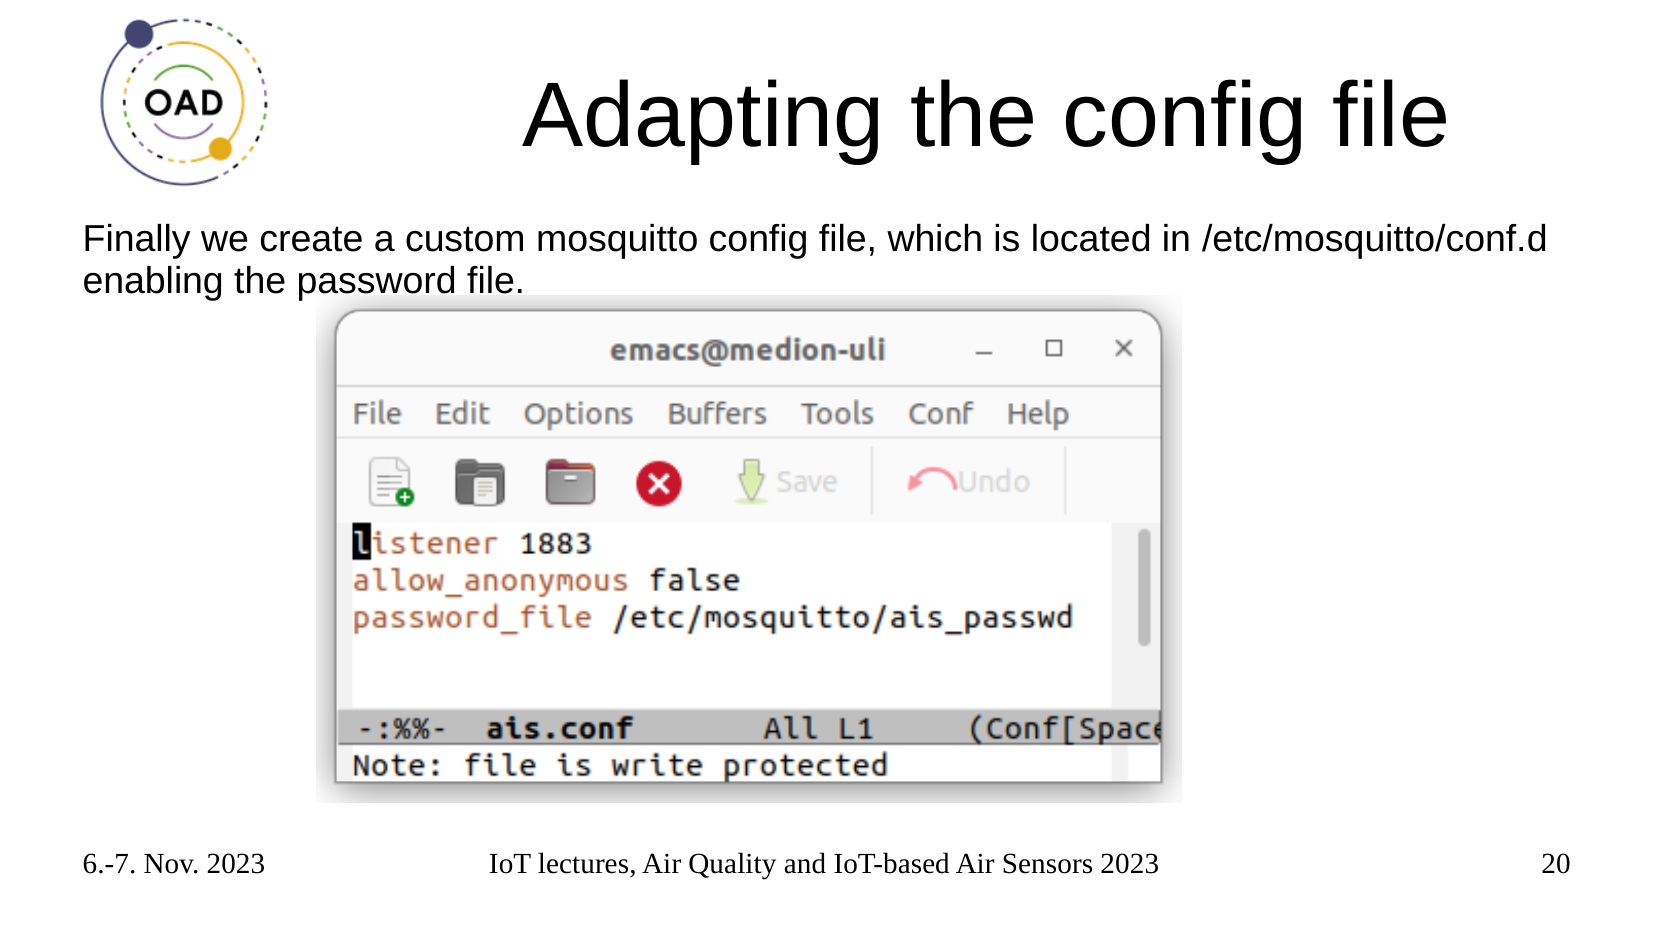

# Adapting the config file
Finally we create a custom mosquitto config file, which is located in /etc/mosquitto/conf.d enabling the password file.
6.-7. Nov. 2023
IoT lectures, Air Quality and IoT-based Air Sensors 2023
20